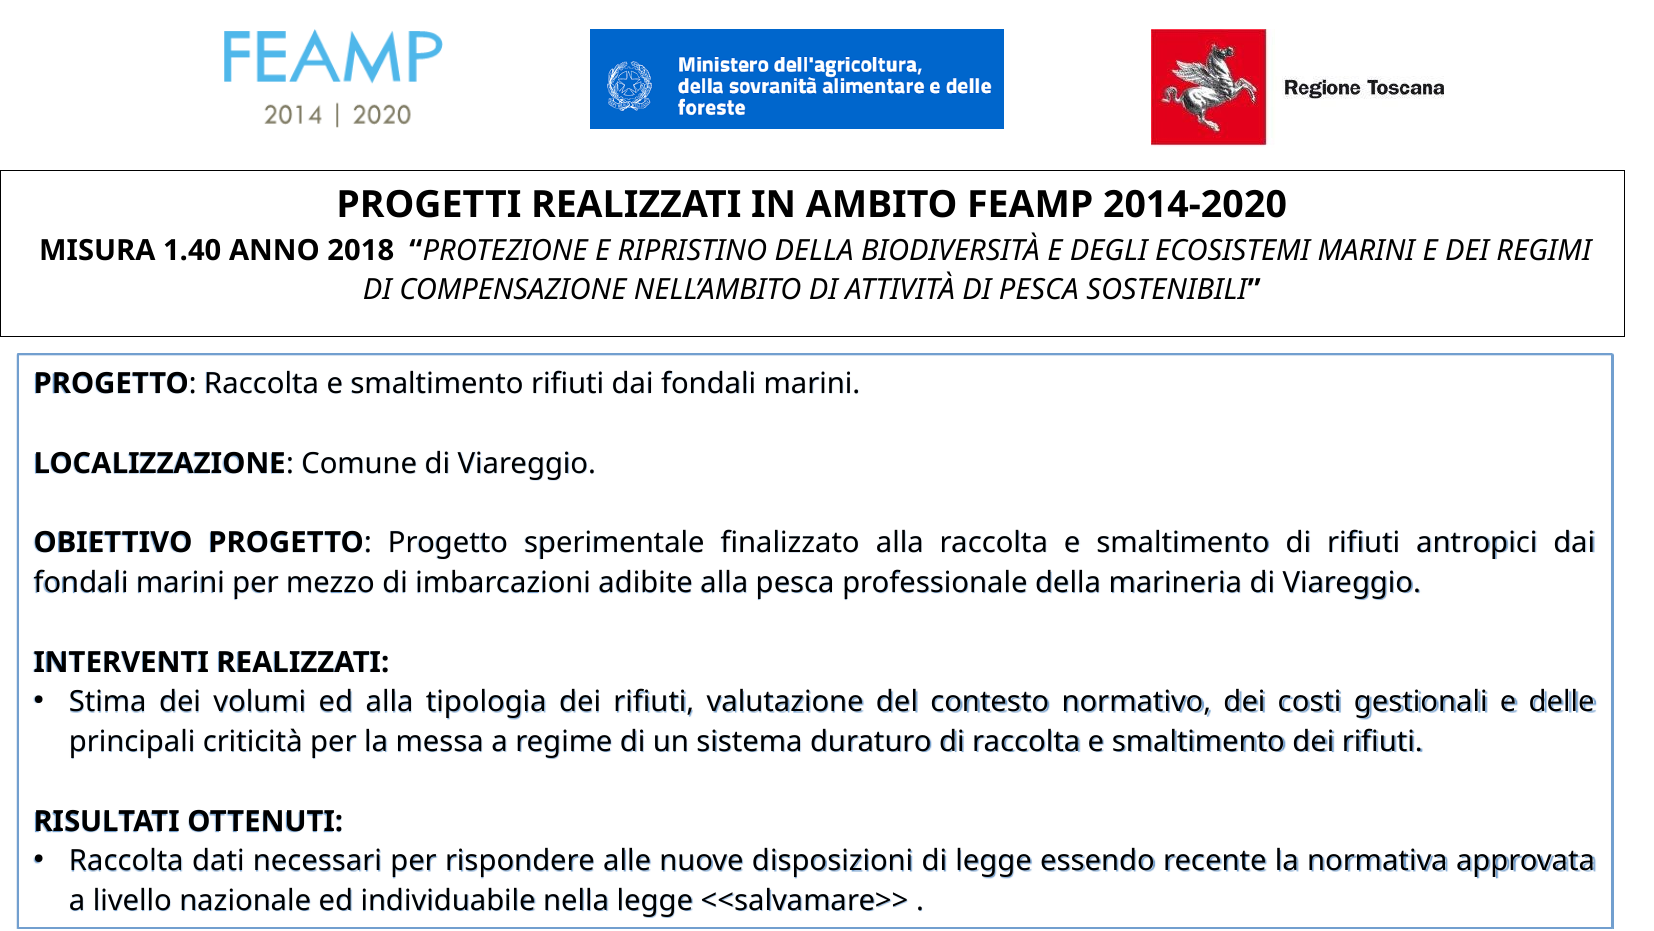

PROGETTI REALIZZATI IN AMBITO FEAMP 2014-2020
 MISURA 1.40 ANNO 2018 “PROTEZIONE E RIPRISTINO DELLA BIODIVERSITÀ E DEGLI ECOSISTEMI MARINI E DEI REGIMI DI COMPENSAZIONE NELL’AMBITO DI ATTIVITÀ DI PESCA SOSTENIBILI”
PROGETTO: Raccolta e smaltimento rifiuti dai fondali marini.
LOCALIZZAZIONE: Comune di Viareggio.
OBIETTIVO PROGETTO: Progetto sperimentale finalizzato alla raccolta e smaltimento di rifiuti antropici dai fondali marini per mezzo di imbarcazioni adibite alla pesca professionale della marineria di Viareggio.
INTERVENTI REALIZZATI:
Stima dei volumi ed alla tipologia dei rifiuti, valutazione del contesto normativo, dei costi gestionali e delle principali criticità per la messa a regime di un sistema duraturo di raccolta e smaltimento dei rifiuti.
RISULTATI OTTENUTI:
Raccolta dati necessari per rispondere alle nuove disposizioni di legge essendo recente la normativa approvata a livello nazionale ed individuabile nella legge <<salvamare>> .